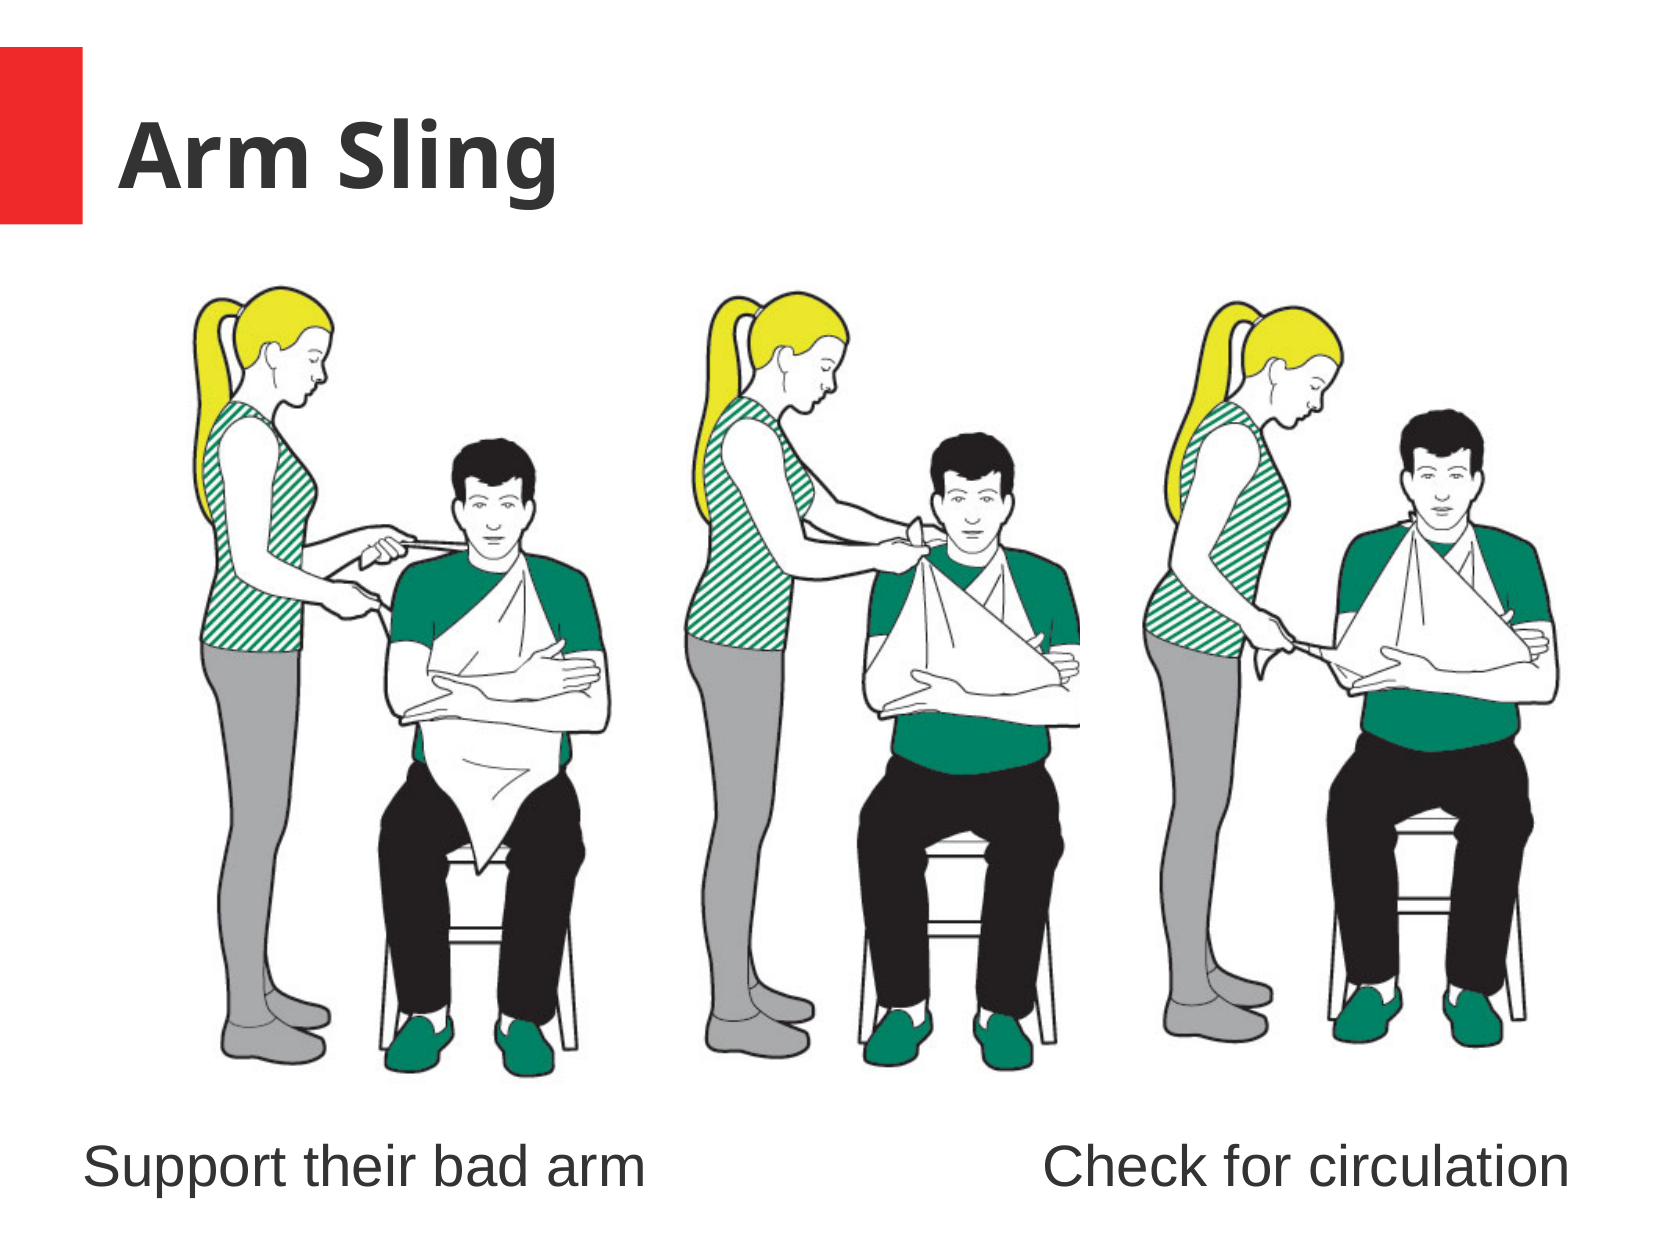

# Arm Sling
Support their bad arm						Check for circulation